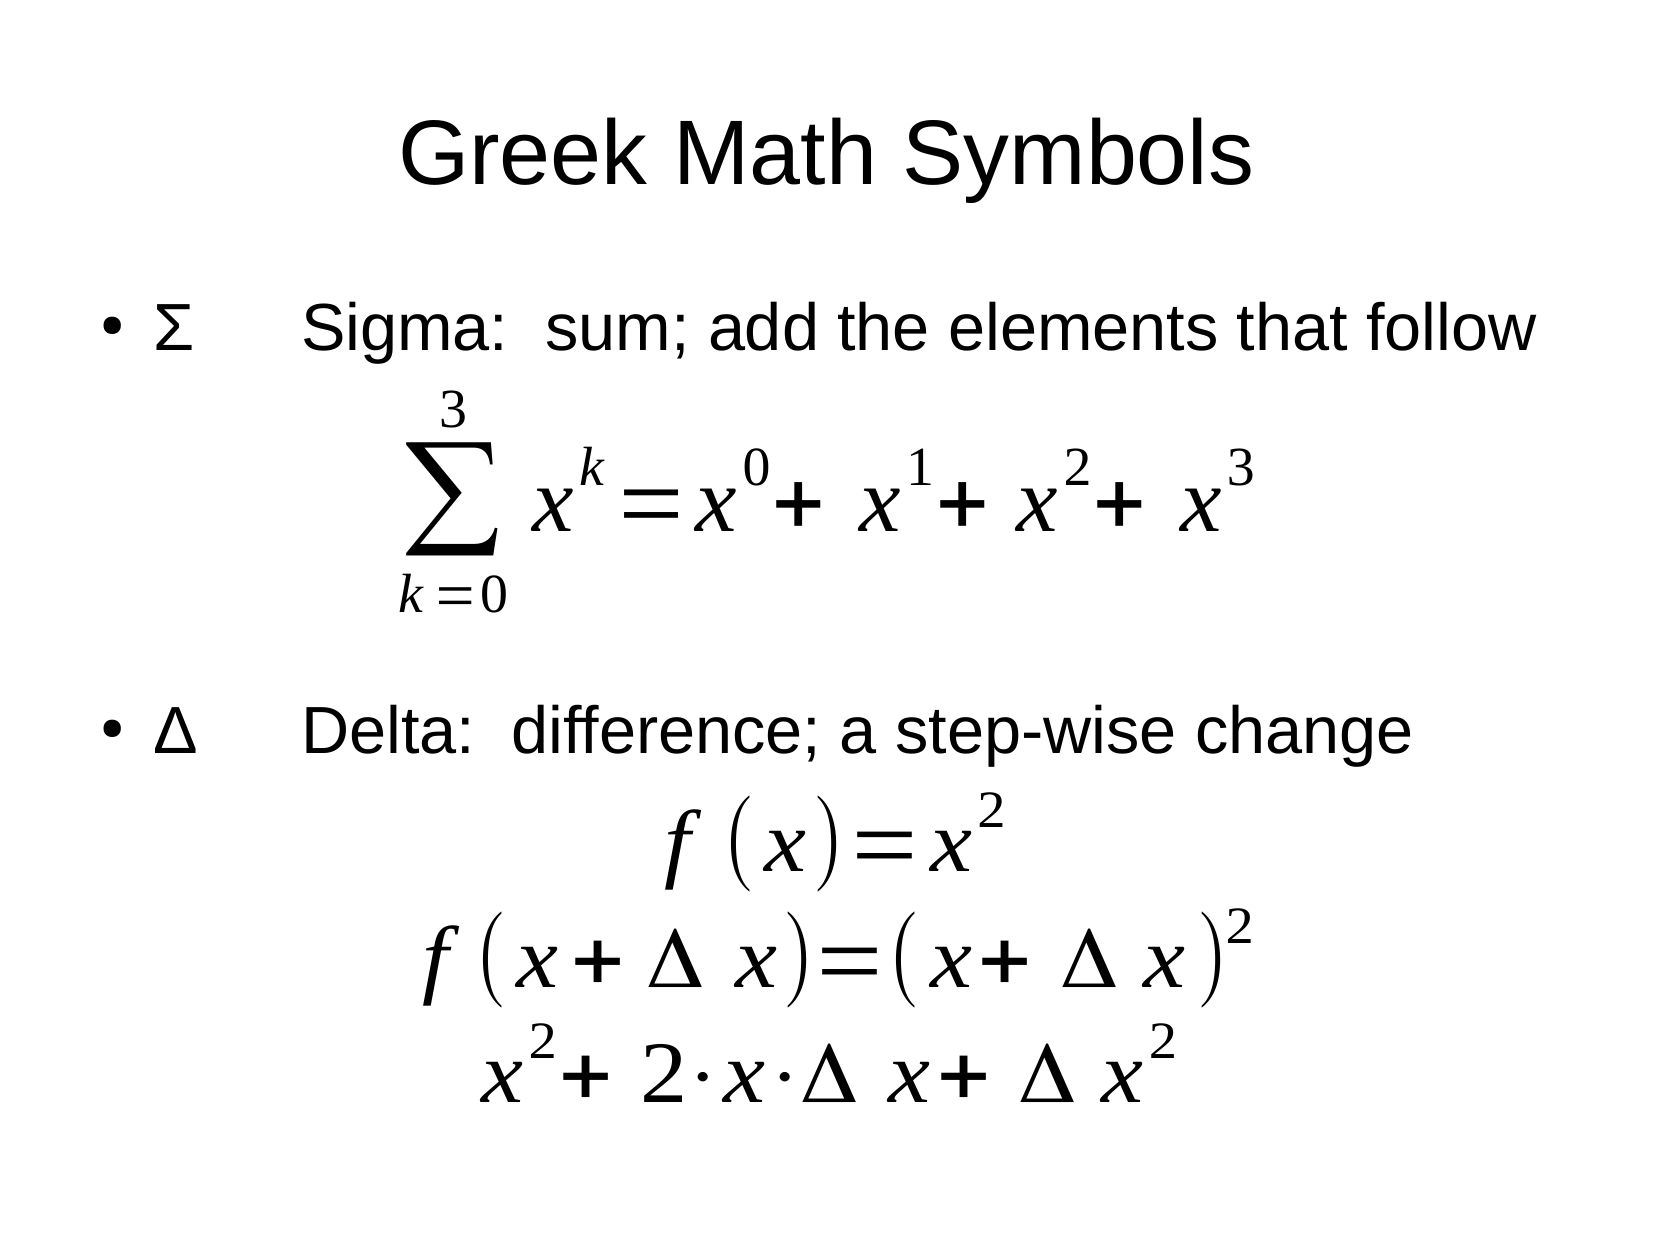

# Greek Math Symbols
Σ		Sigma: sum; add the elements that follow
Δ		Delta: difference; a step-wise change